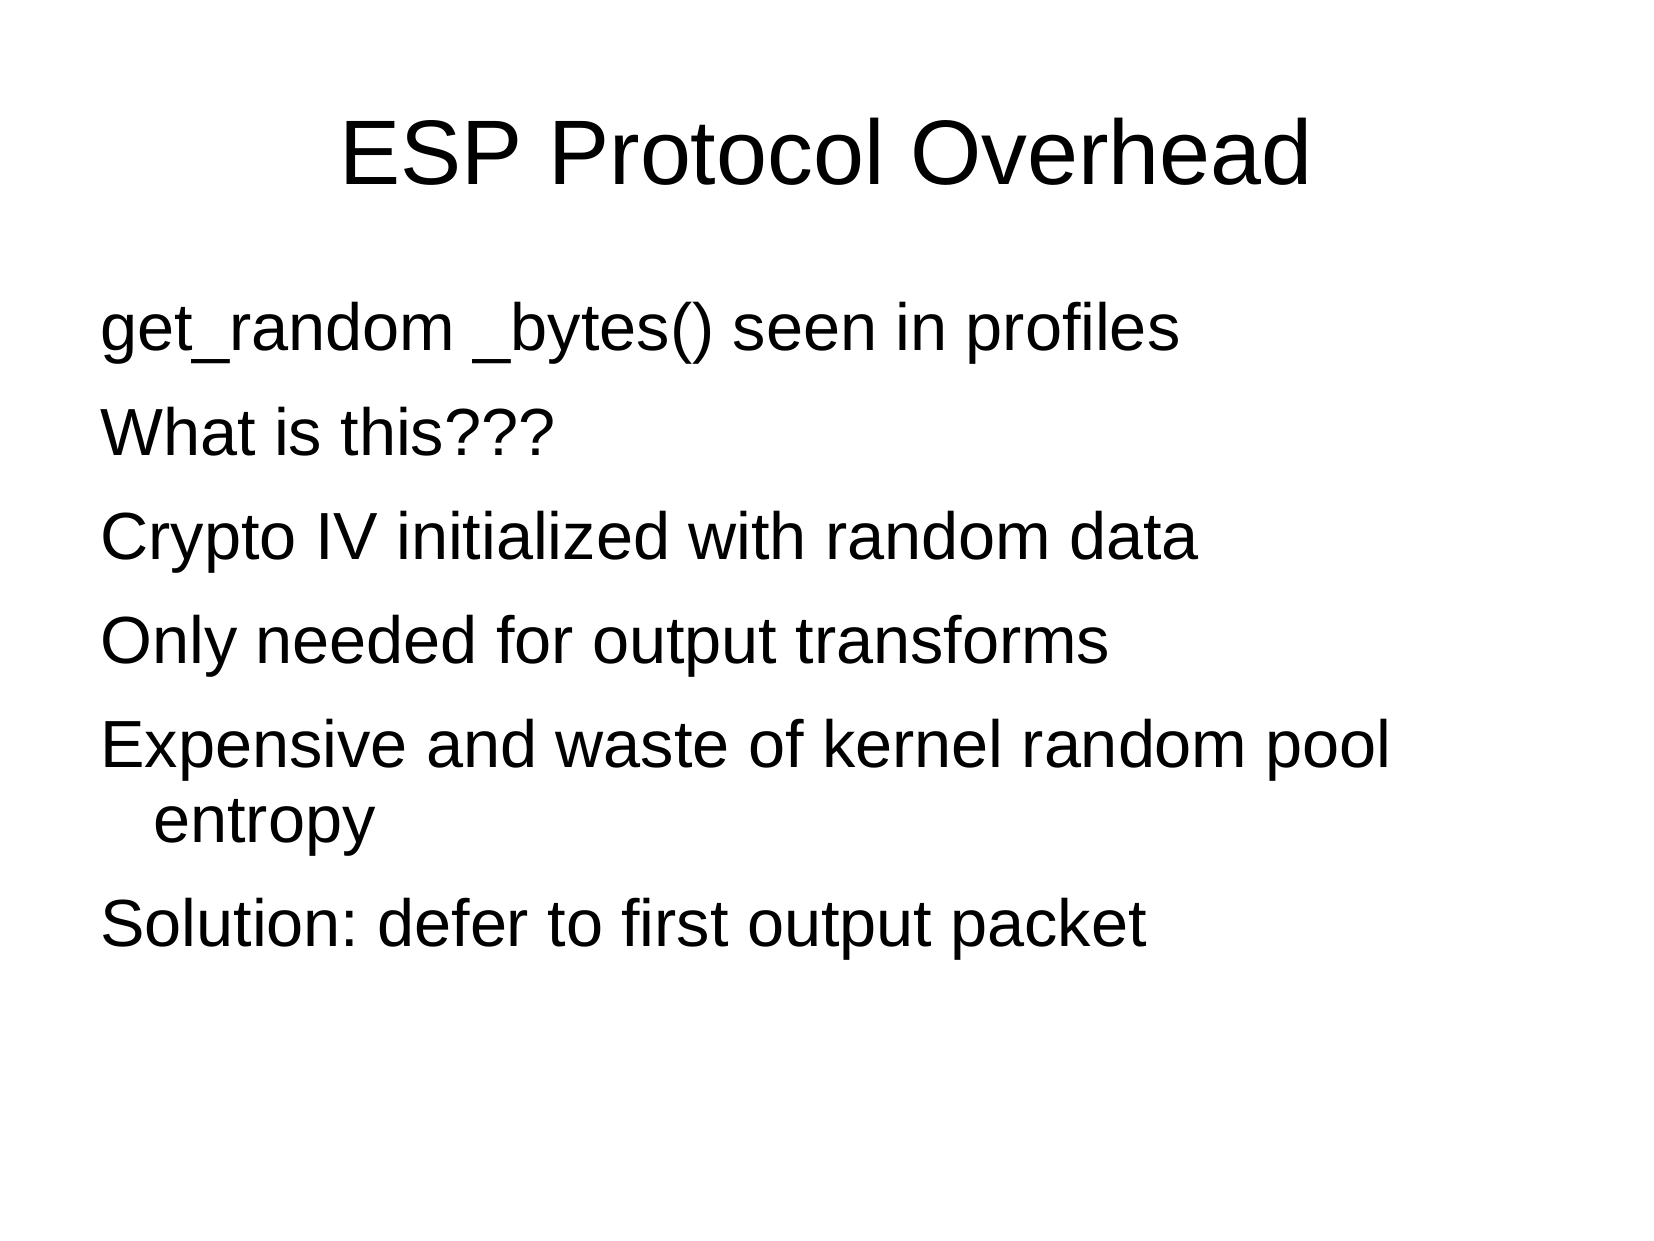

# ESP Protocol Overhead
get_random _bytes() seen in profiles
What is this???
Crypto IV initialized with random data
Only needed for output transforms
Expensive and waste of kernel random pool entropy
Solution: defer to first output packet